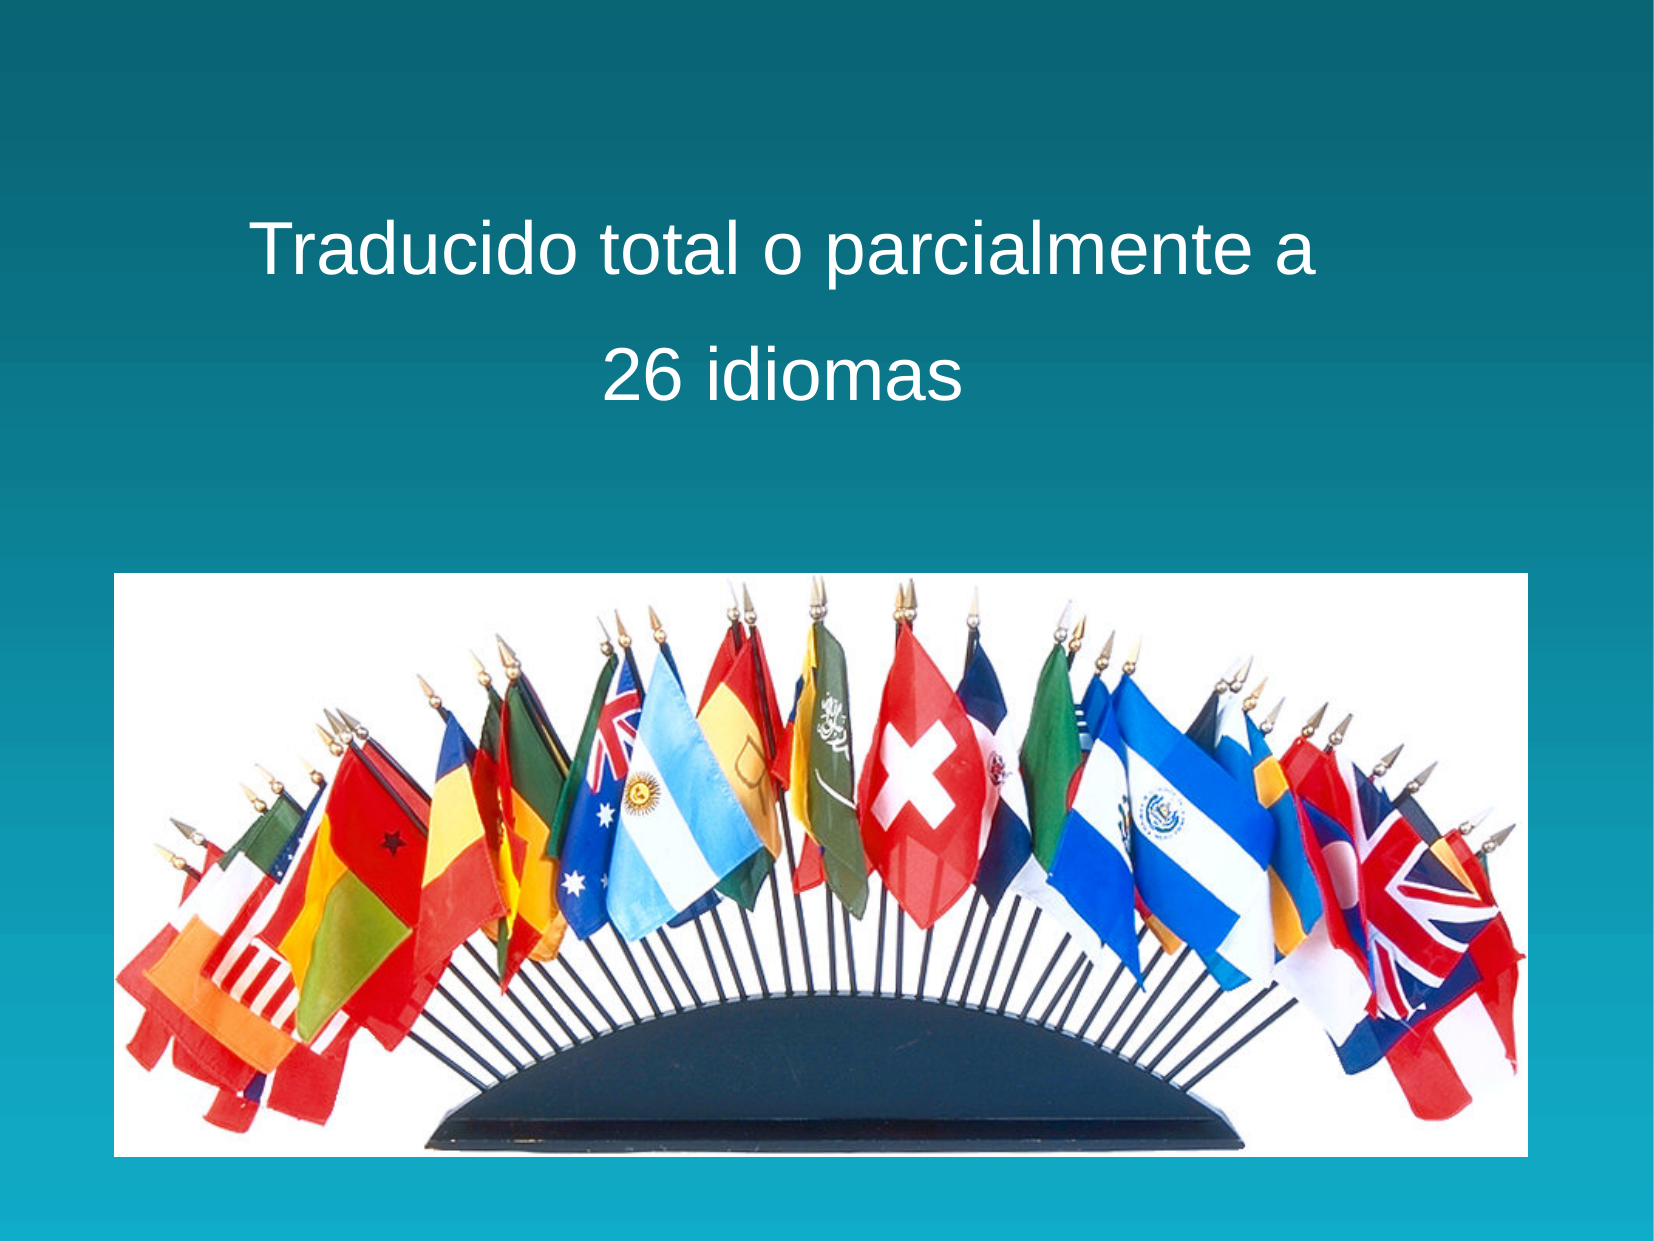

Traducido total o parcialmente a
26 idiomas